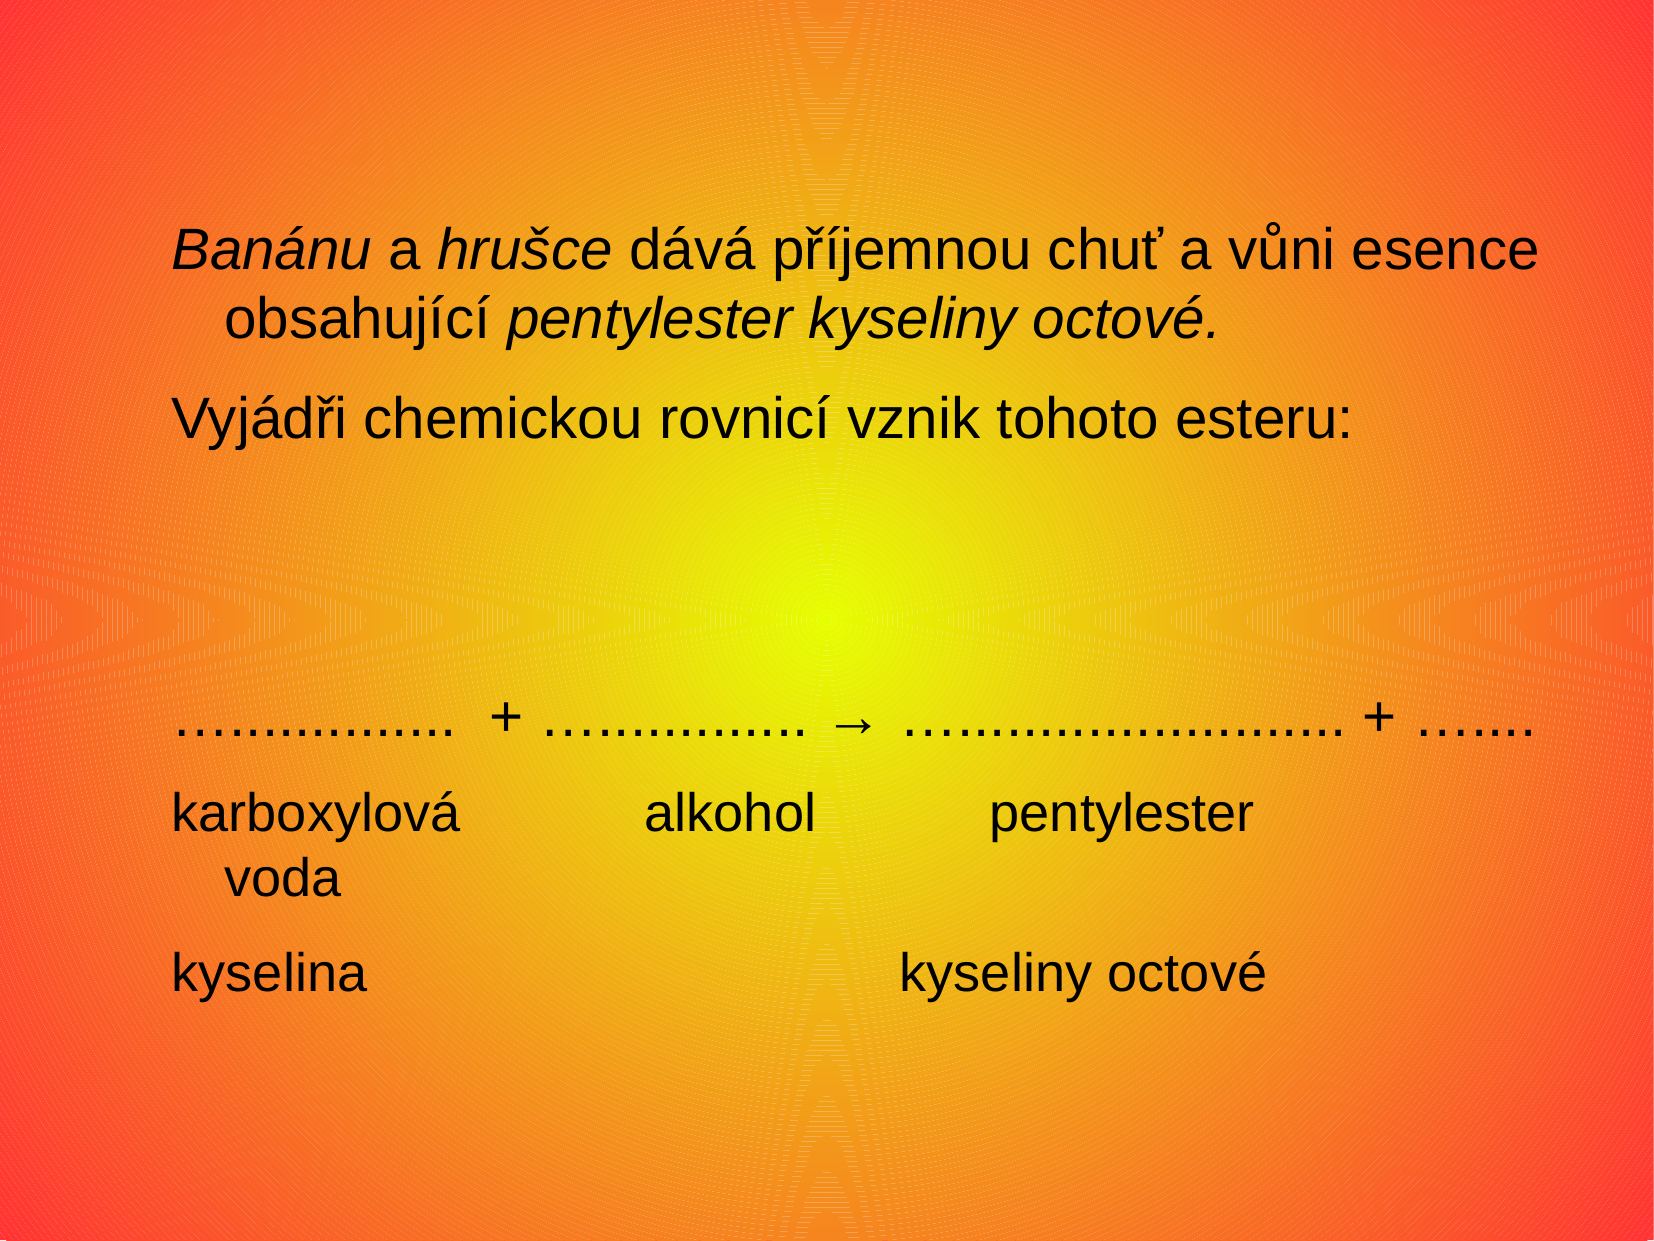

# Banánu a hrušce dává příjemnou chuť a vůni esence obsahující pentylester kyseliny octové.
Vyjádři chemickou rovnicí vznik tohoto esteru:
….............. + …............. → …........................ + …....
karboxylová		 alkohol			 pentylester		 voda
kyselina							 kyseliny octové